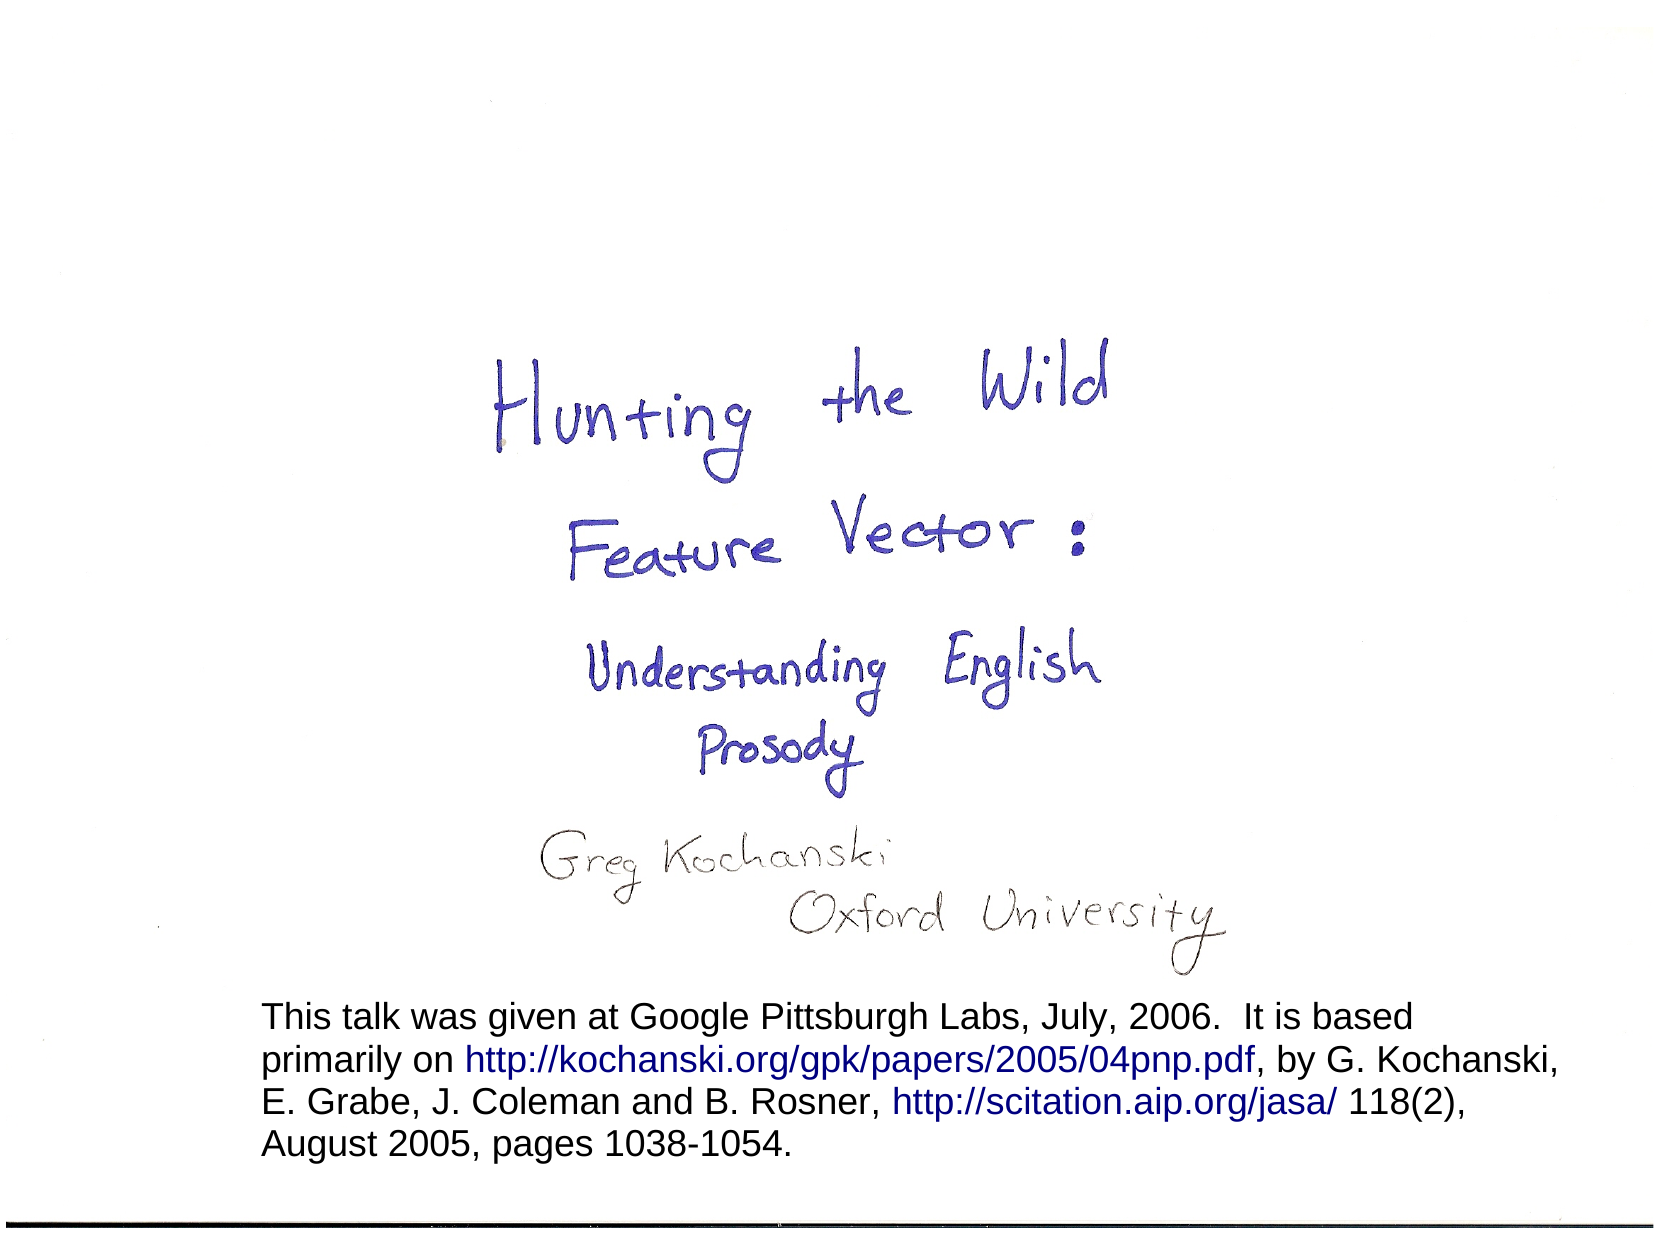

This talk was given at Google Pittsburgh Labs, July, 2006. It is based primarily on http://kochanski.org/gpk/papers/2005/04pnp.pdf, by G. Kochanski, E. Grabe, J. Coleman and B. Rosner, http://scitation.aip.org/jasa/ 118(2), August 2005, pages 1038-1054.